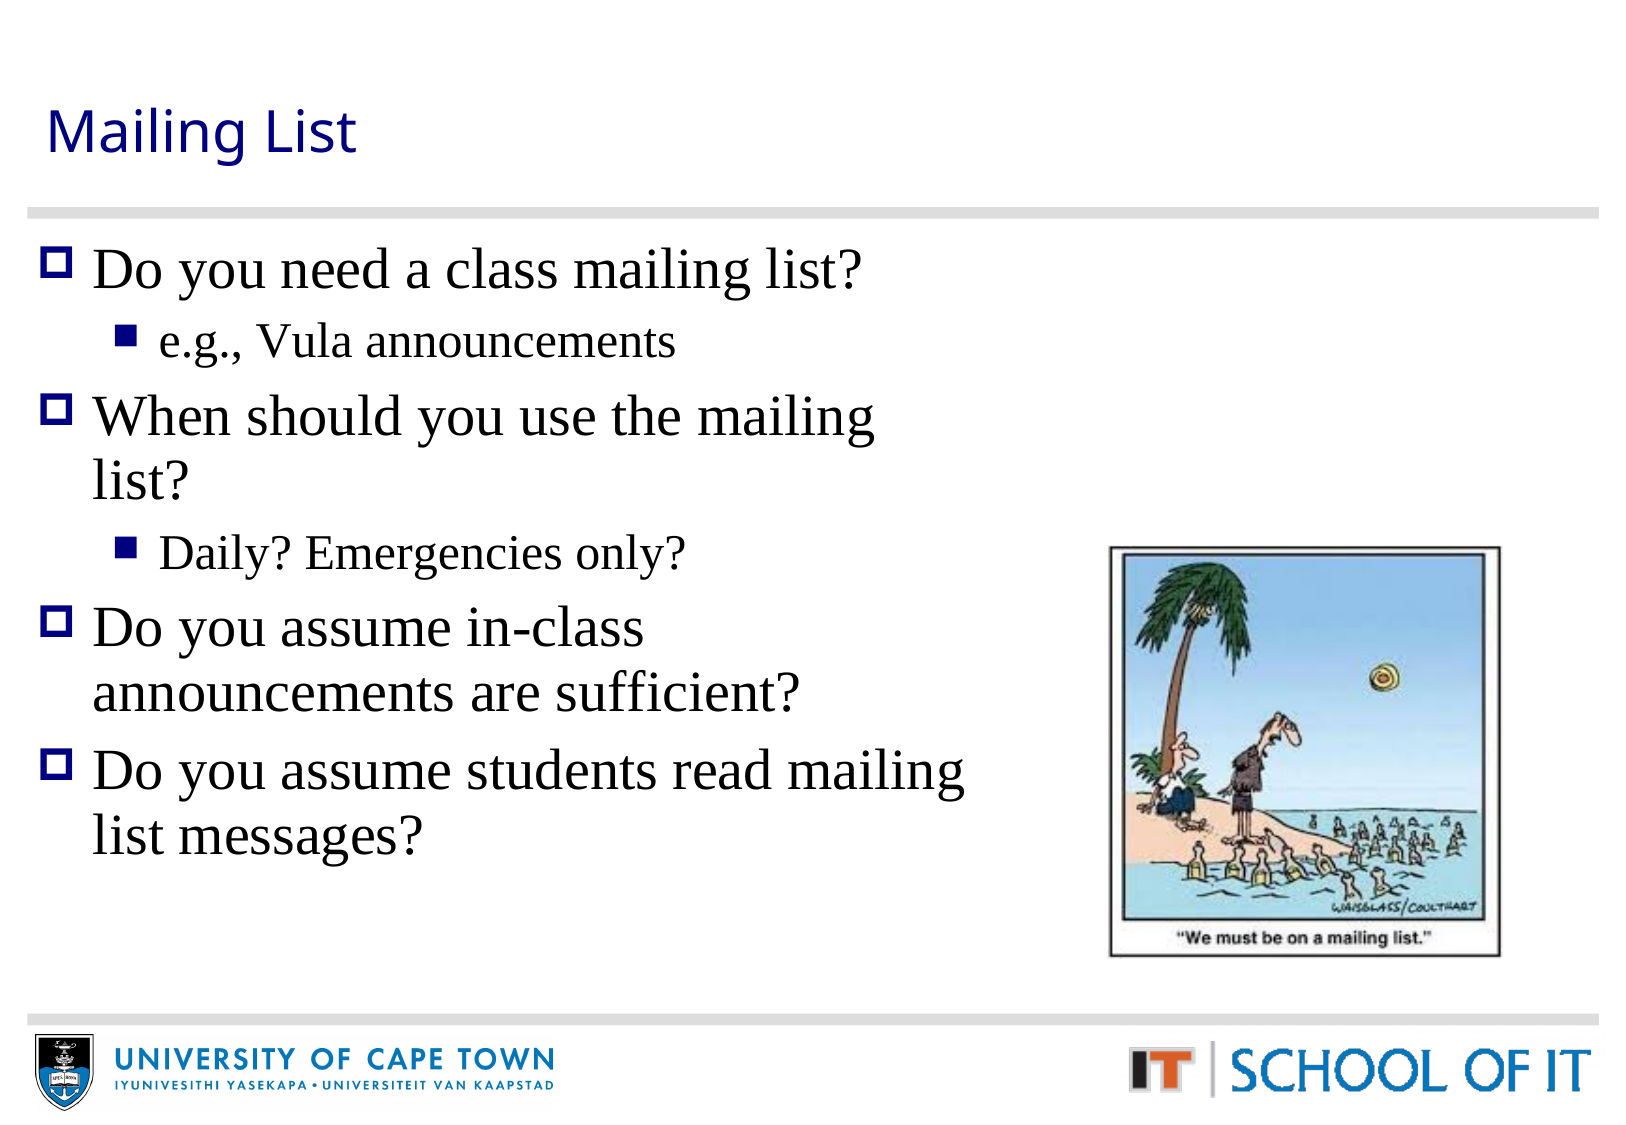

# Mailing List
Do you need a class mailing list?
e.g., Vula announcements
When should you use the mailing list?
Daily? Emergencies only?
Do you assume in-class announcements are sufficient?
Do you assume students read mailing list messages?